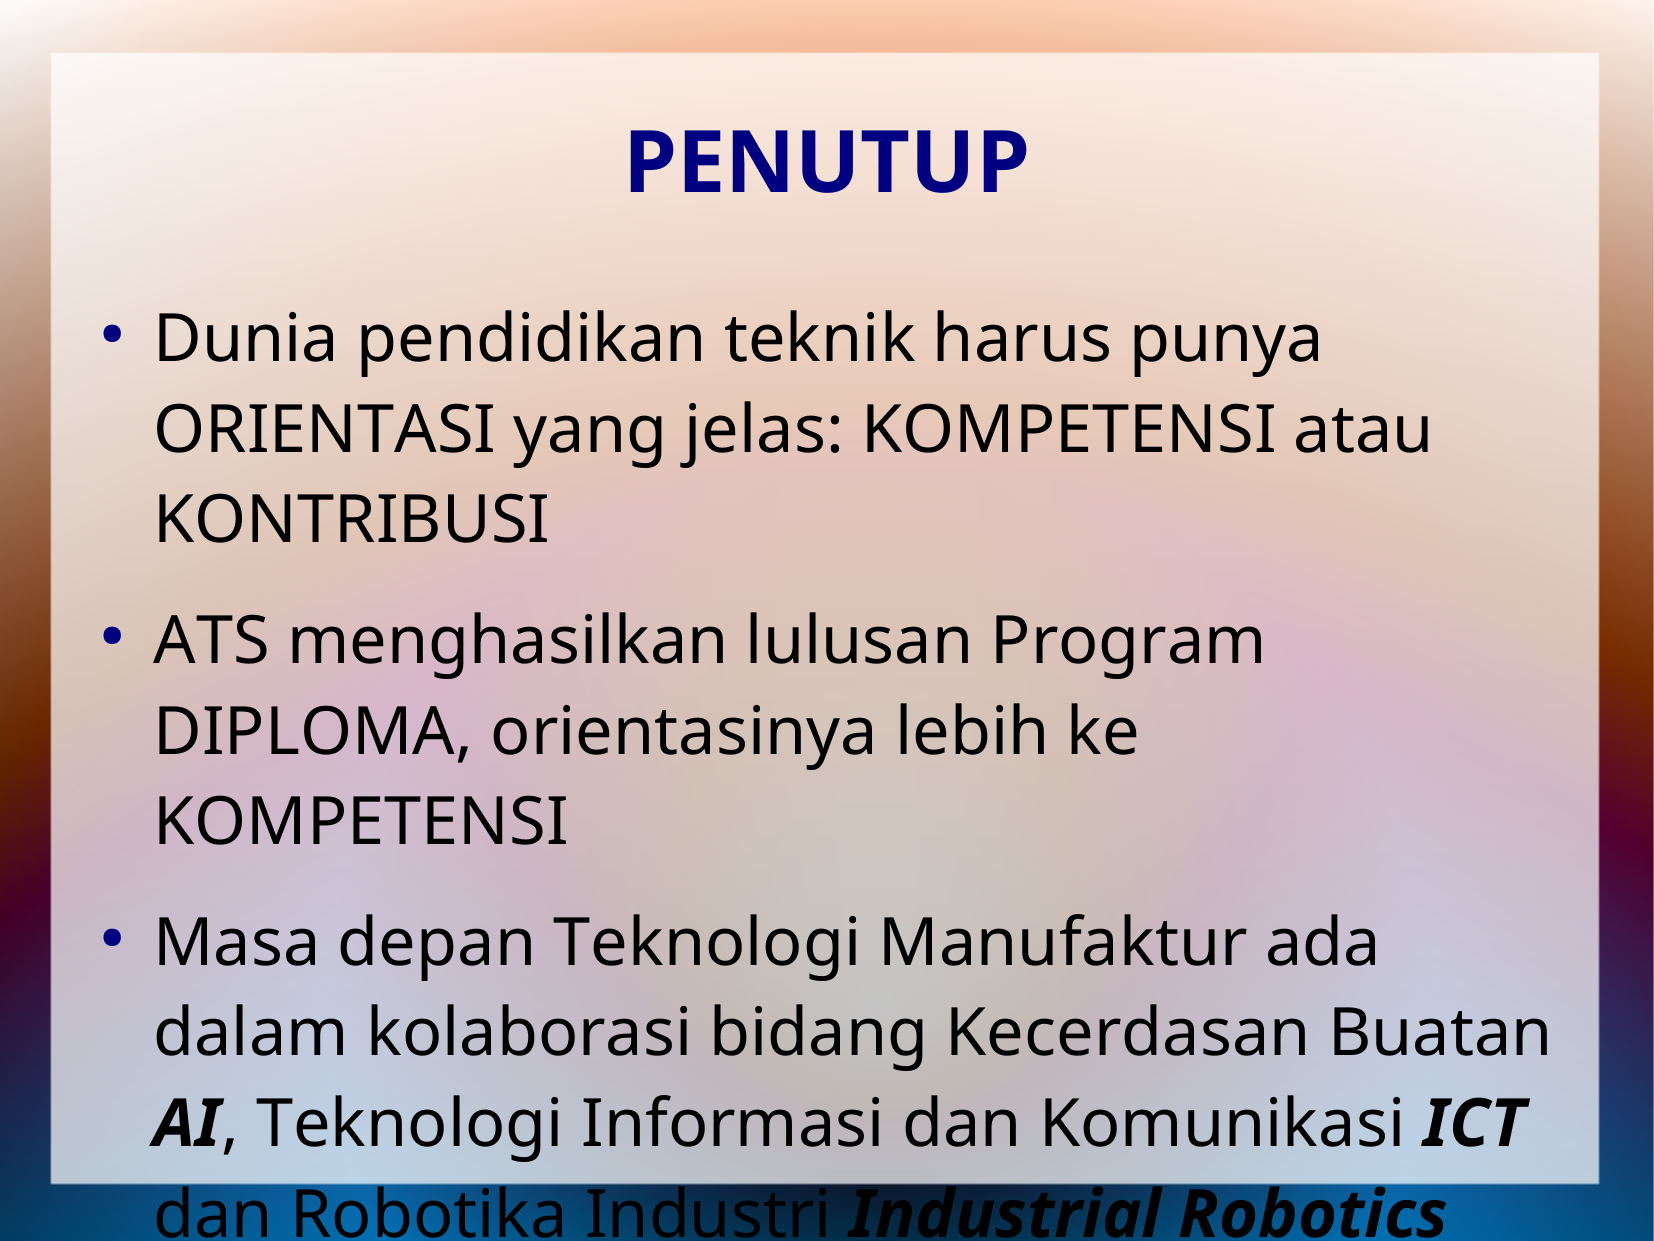

# PENUTUP
Dunia pendidikan teknik harus punya ORIENTASI yang jelas: KOMPETENSI atau KONTRIBUSI
ATS menghasilkan lulusan Program DIPLOMA, orientasinya lebih ke KOMPETENSI
Masa depan Teknologi Manufaktur ada dalam kolaborasi bidang Kecerdasan Buatan AI, Teknologi Informasi dan Komunikasi ICT dan Robotika Industri Industrial Robotics